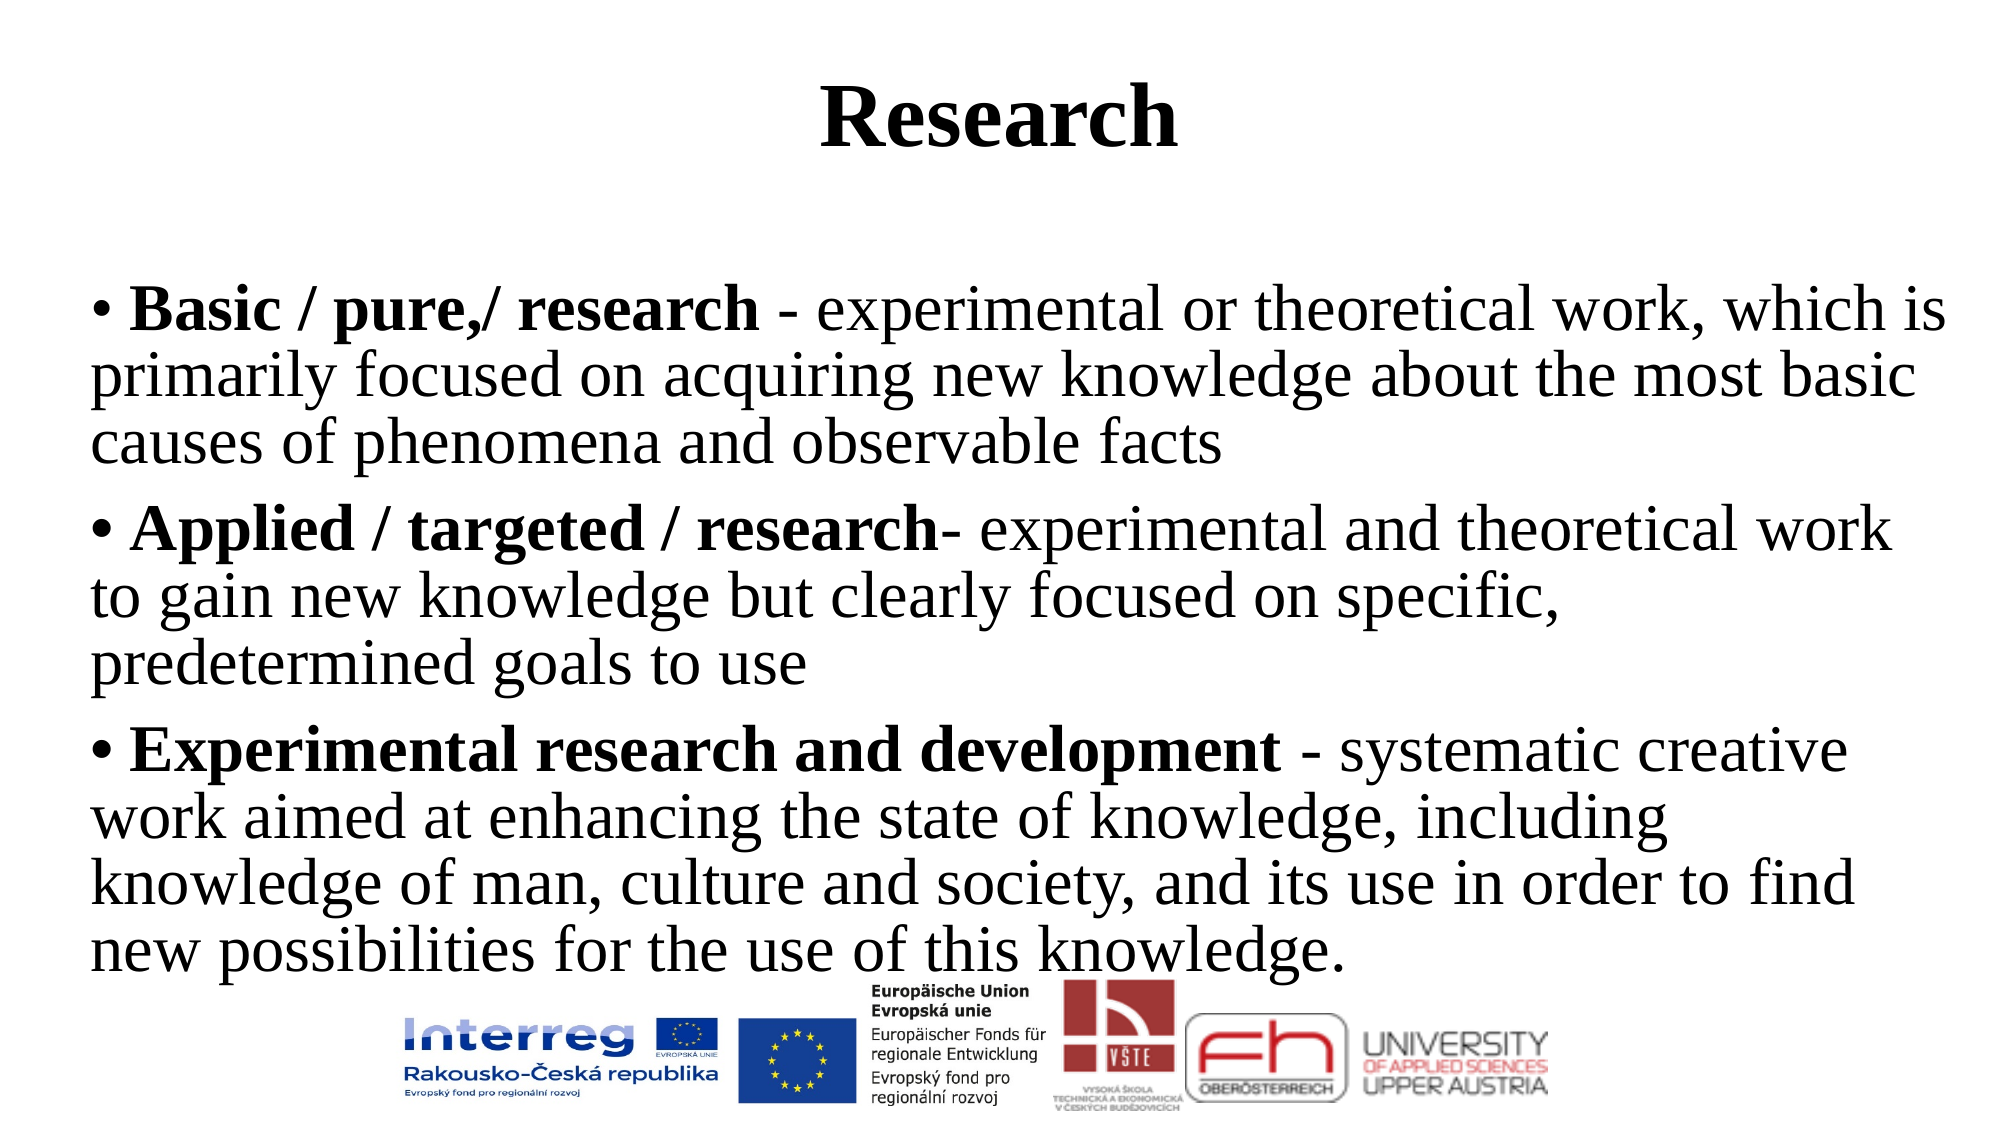

# Research
• Basic / pure,/ research - experimental or theoretical work, which is primarily focused on acquiring new knowledge about the most basic causes of phenomena and observable facts
• Applied / targeted / research- experimental and theoretical work to gain new knowledge but clearly focused on specific, predetermined goals to use
• Experimental research and development - systematic creative work aimed at enhancing the state of knowledge, including knowledge of man, culture and society, and its use in order to find new possibilities for the use of this knowledge.